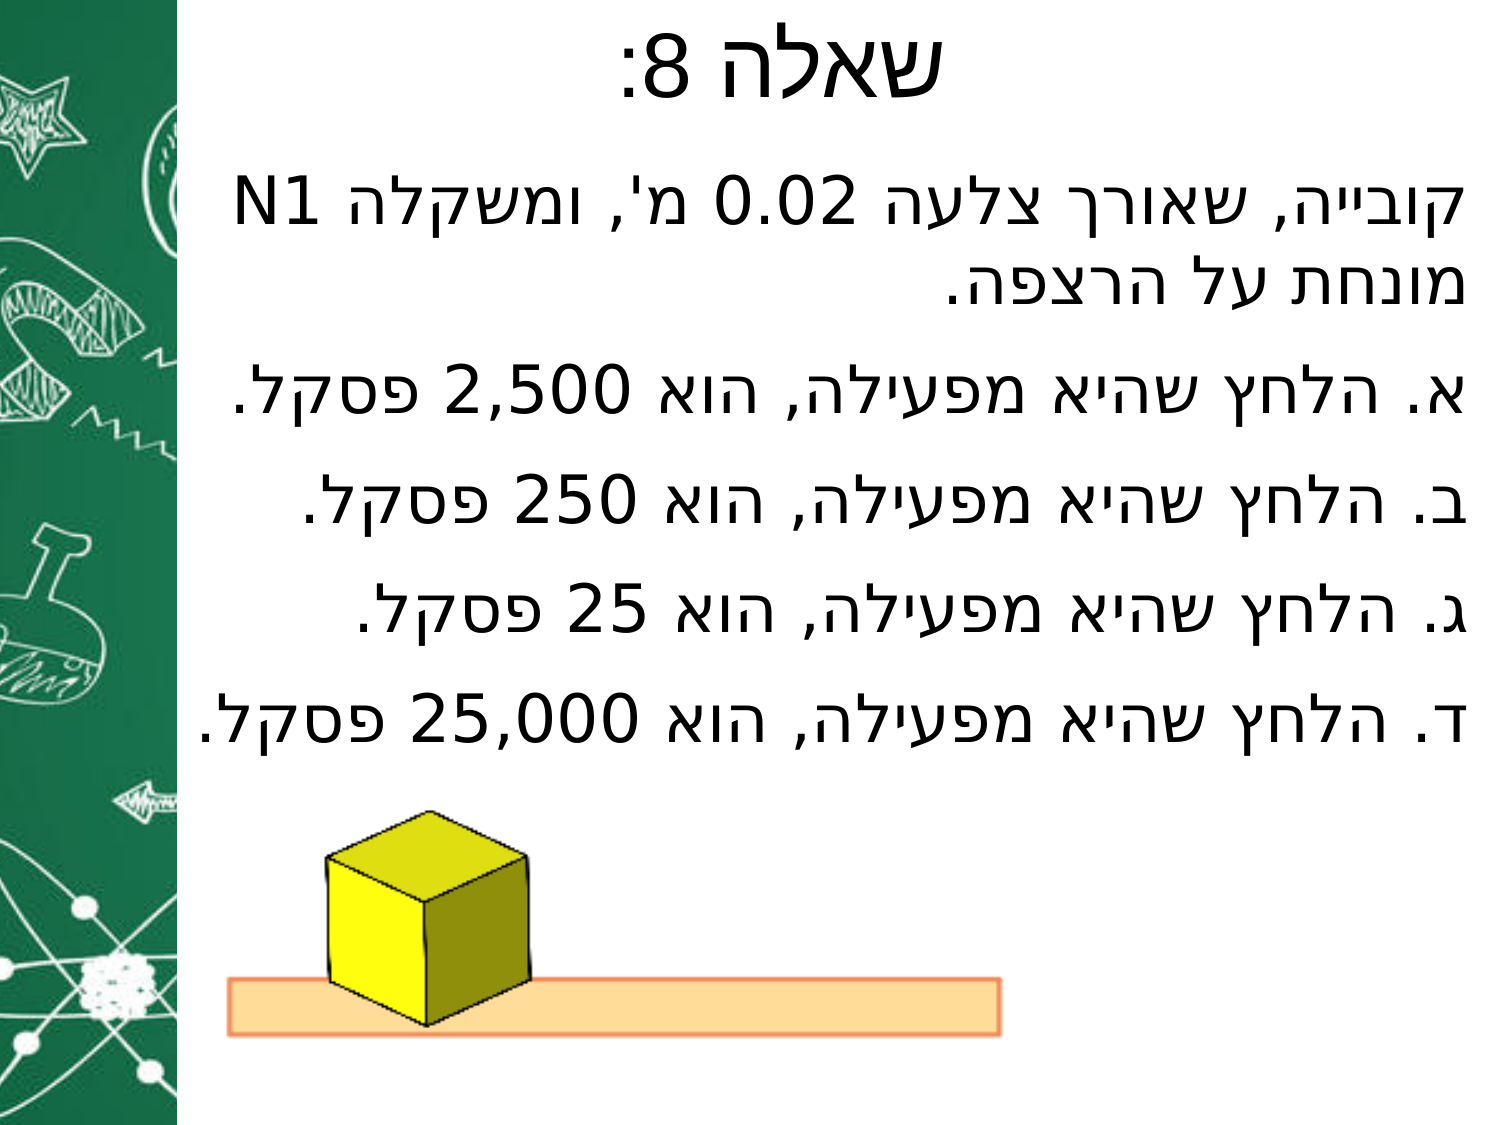

# שאלה 8:
קובייה, שאורך צלעה 0.02 מ', ומשקלה N1 מונחת על הרצפה.
א. הלחץ שהיא מפעילה, הוא 2,500 פסקל.
ב. הלחץ שהיא מפעילה, הוא 250 פסקל.
ג. הלחץ שהיא מפעילה, הוא 25 פסקל.
ד. הלחץ שהיא מפעילה, הוא 25,000 פסקל.